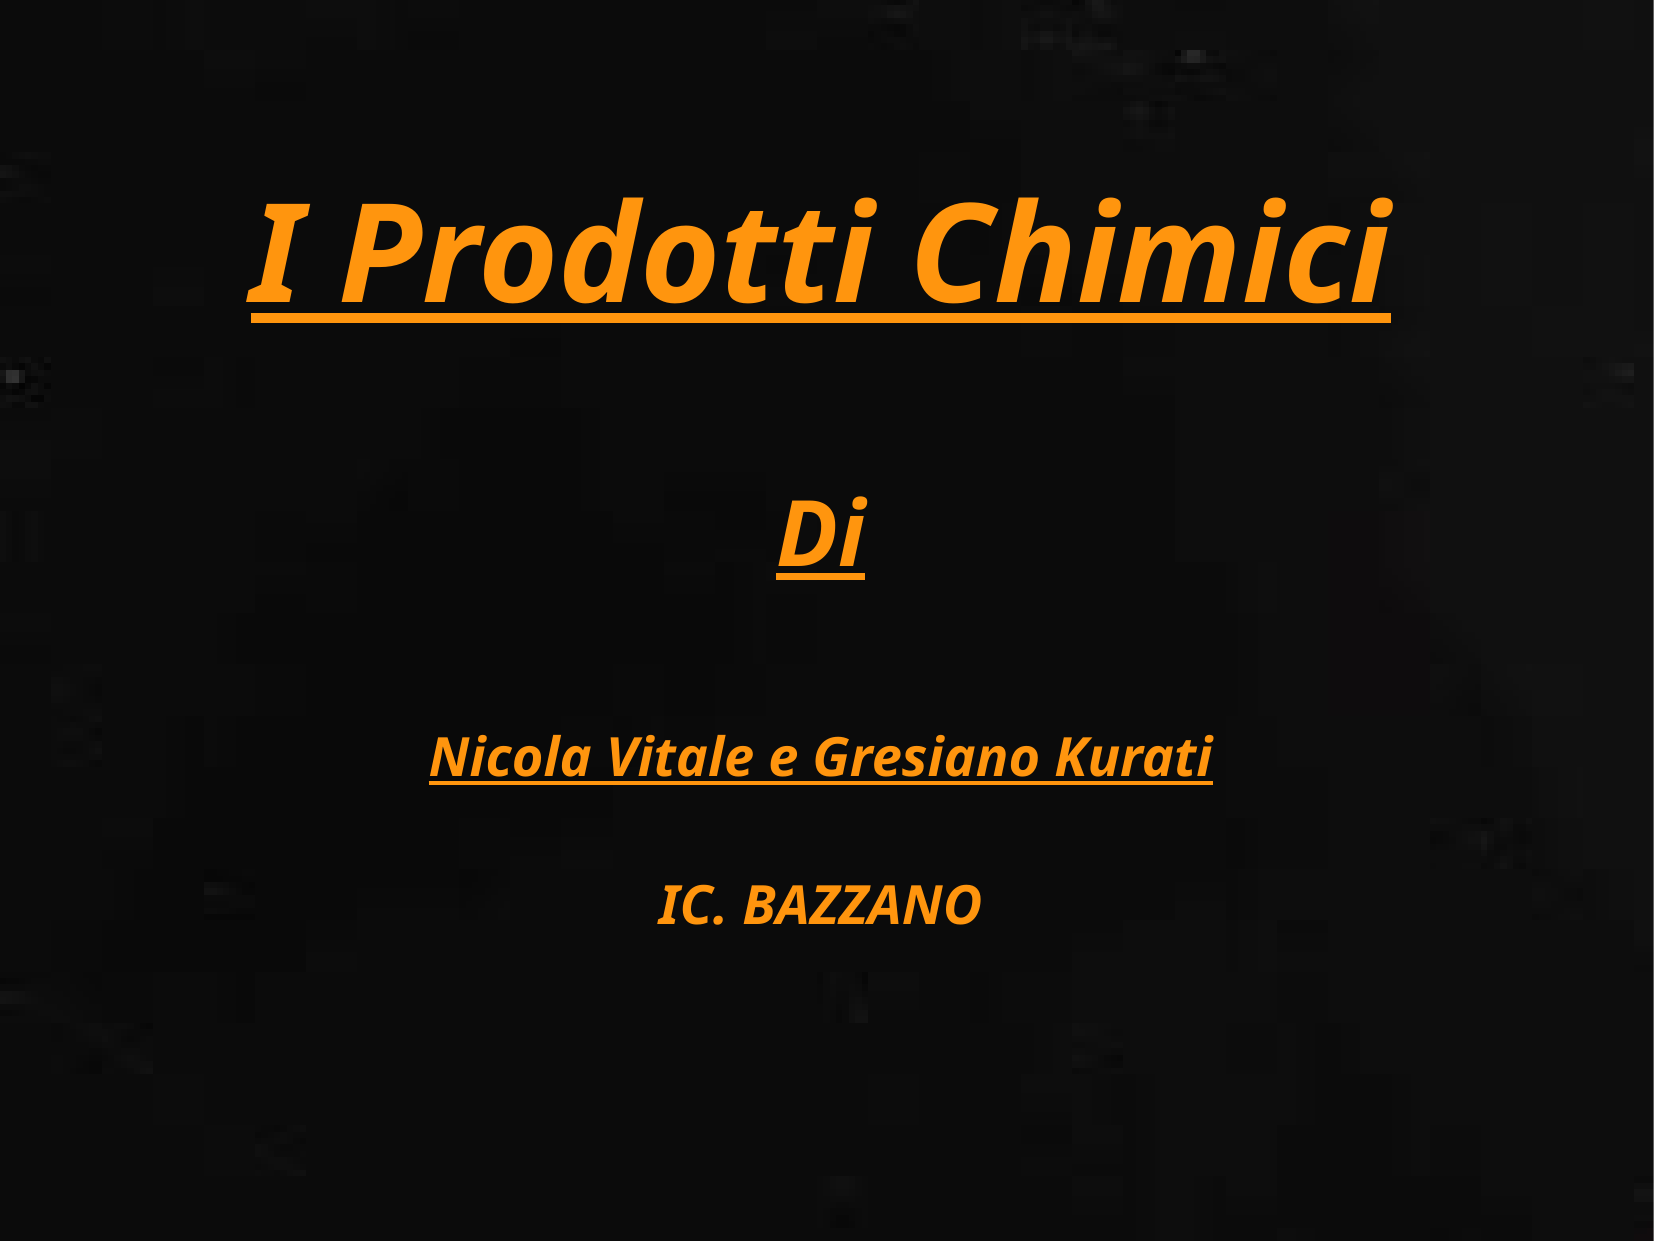

# I Prodotti Chimici Di Nicola Vitale e Gresiano Kurati IC. BAZZANO